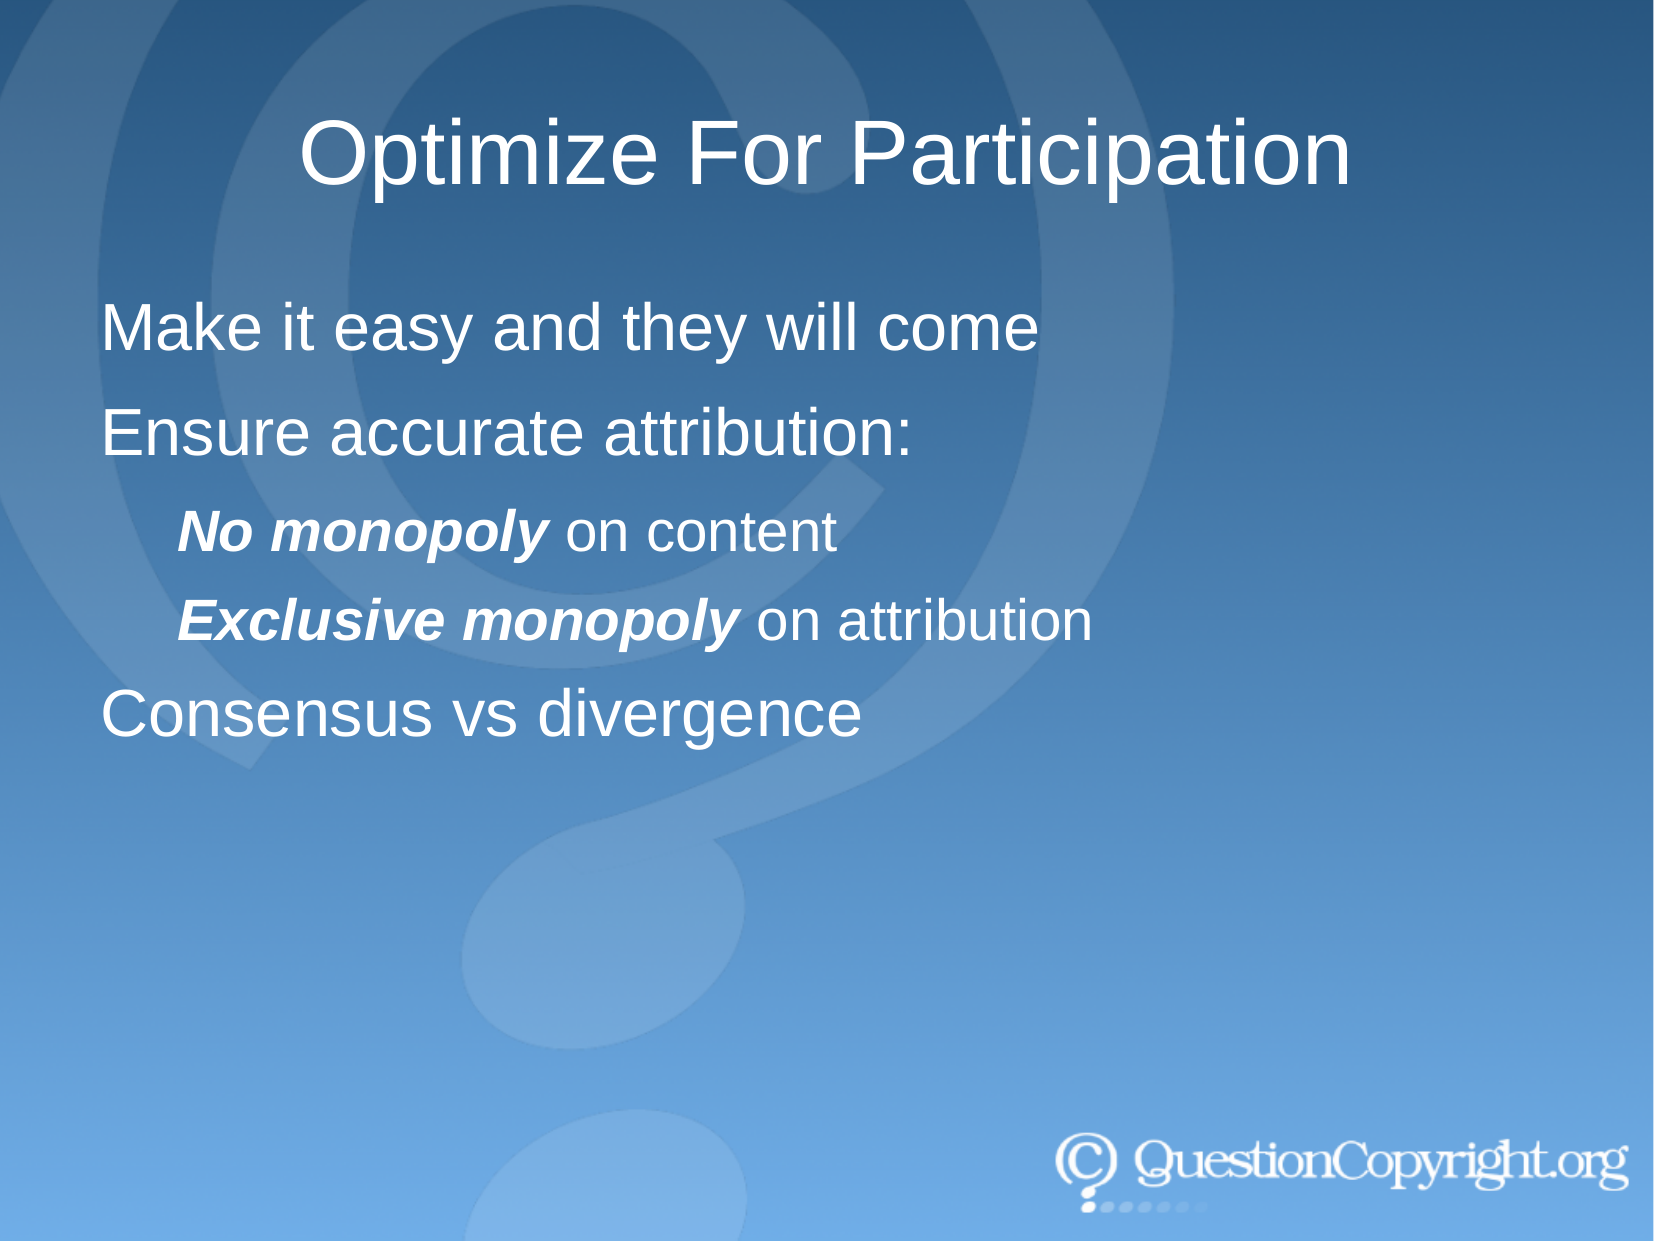

# Optimize For Participation
Make it easy and they will come
Ensure accurate attribution:
No monopoly on content
Exclusive monopoly on attribution
Consensus vs divergence